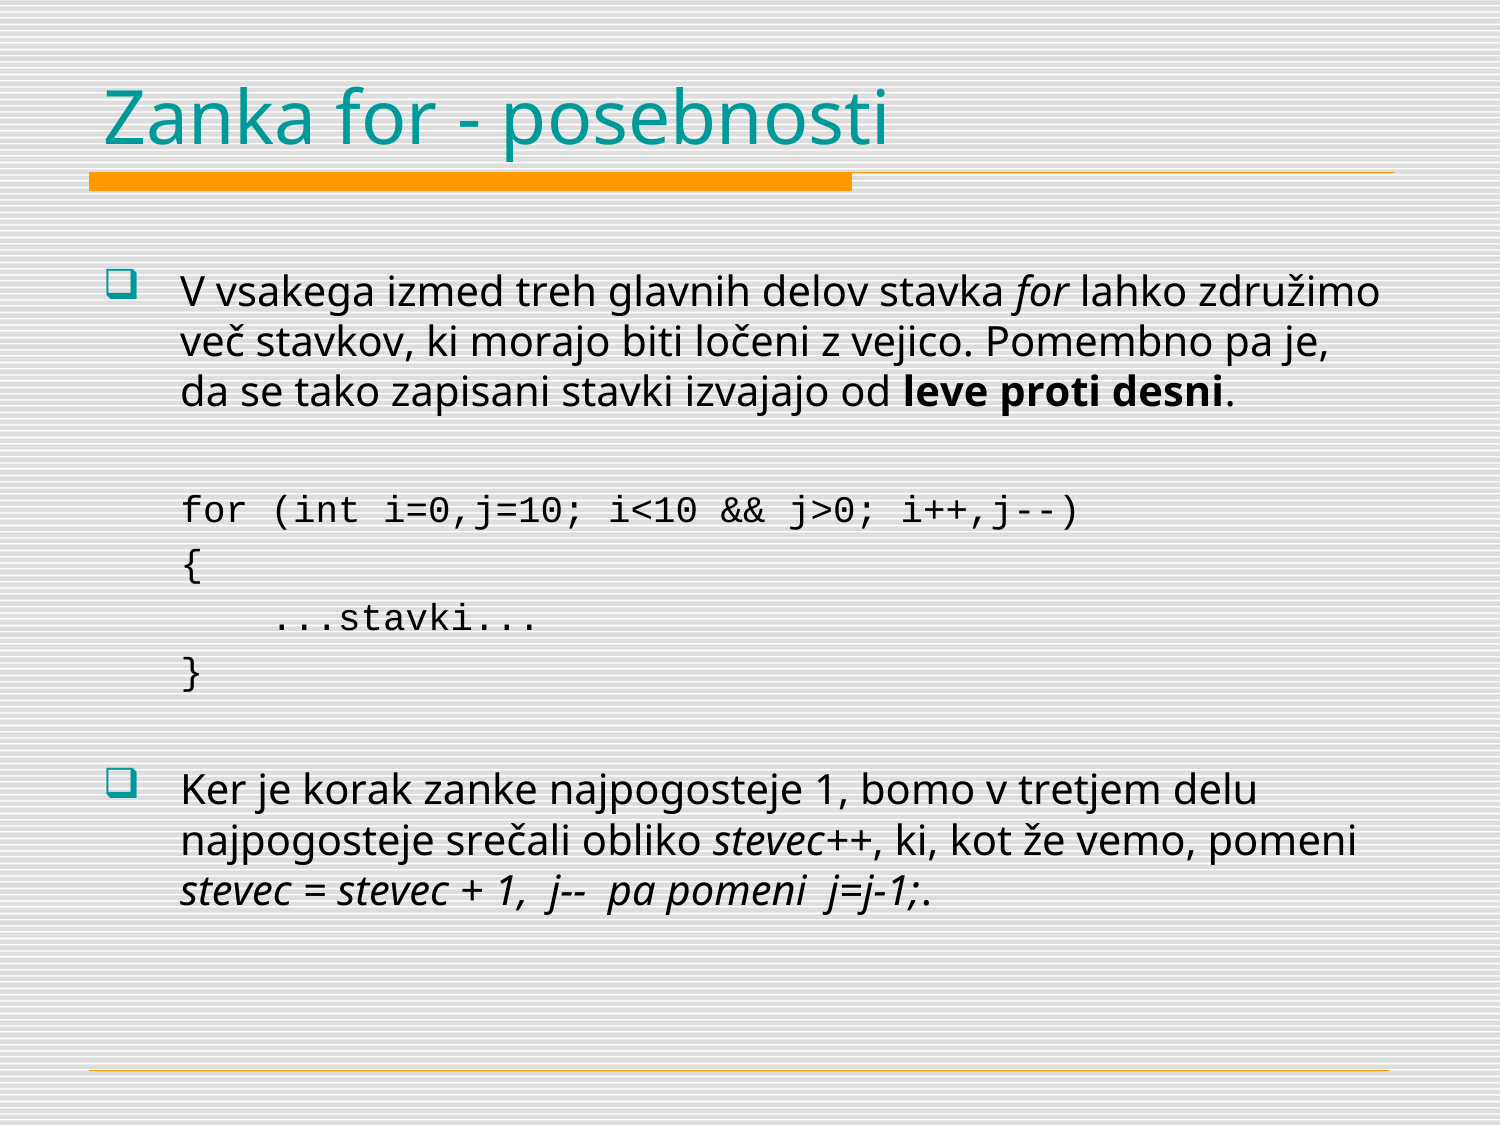

# Zanka for - posebnosti
V vsakega izmed treh glavnih delov stavka for lahko združimo več stavkov, ki morajo biti ločeni z vejico. Pomembno pa je, da se tako zapisani stavki izvajajo od leve proti desni.
for (int i=0,j=10; i<10 && j>0; i++,j--)
{
 ...stavki...
}
Ker je korak zanke najpogosteje 1, bomo v tretjem delu najpogosteje srečali obliko stevec++, ki, kot že vemo, pomeni stevec = stevec + 1, j-- pa pomeni j=j-1;.